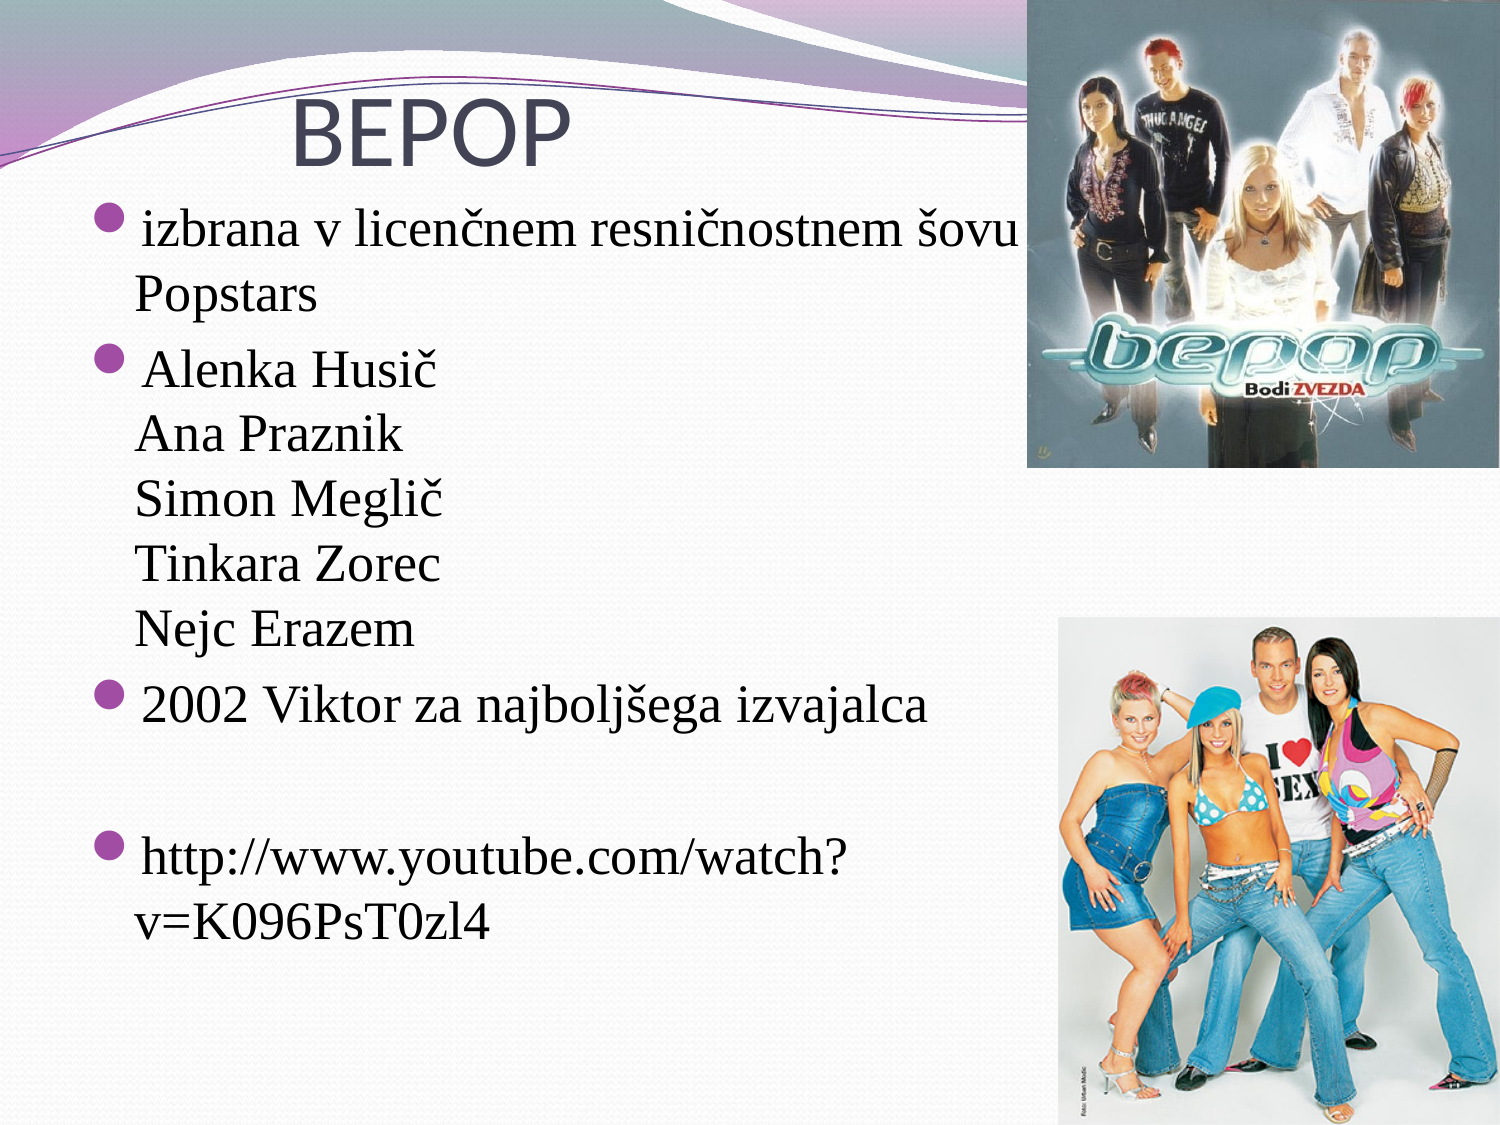

# BEPOP
izbrana v licenčnem resničnostnem šovu Popstars
Alenka Husič
Ana Praznik
Simon Meglič
Tinkara Zorec
Nejc Erazem
2002 Viktor za najboljšega izvajalca
http://www.youtube.com/watch?v=K096PsT0zl4